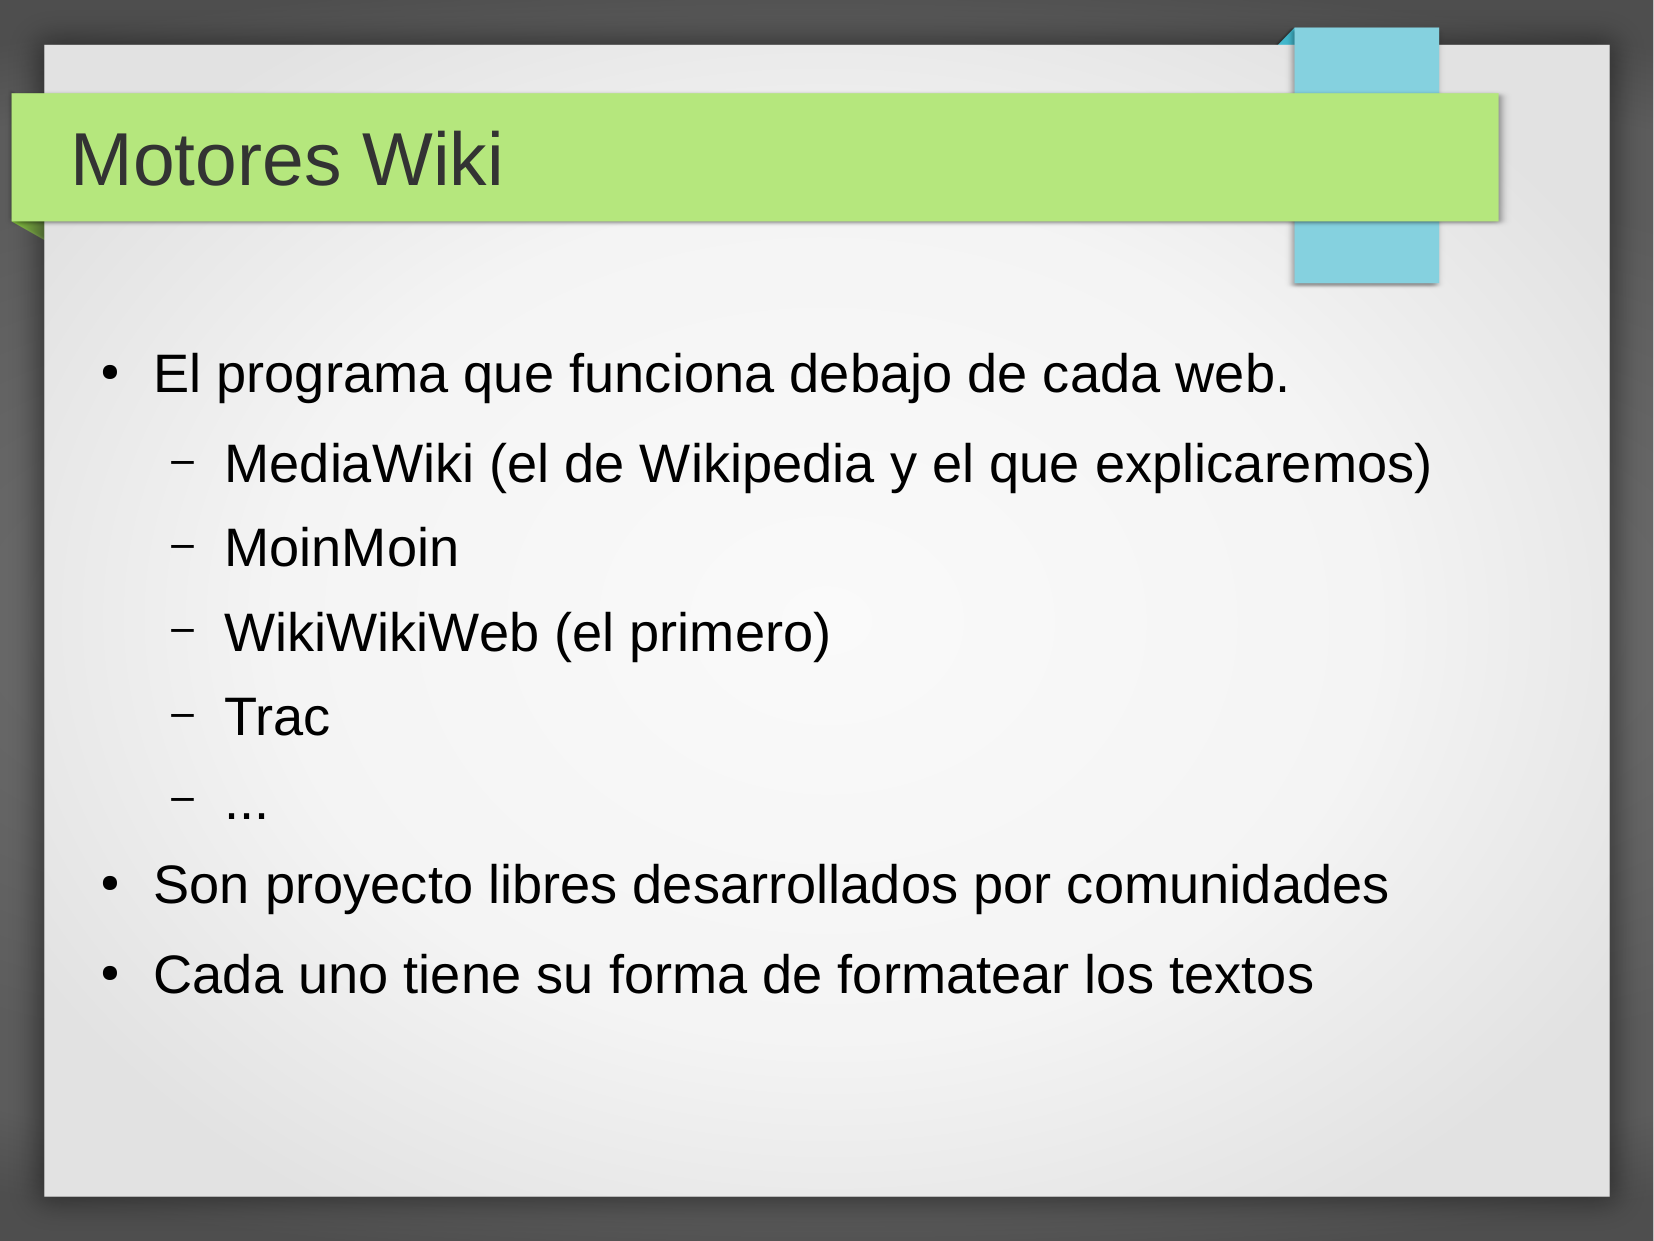

# Motores Wiki
El programa que funciona debajo de cada web.
MediaWiki (el de Wikipedia y el que explicaremos)
MoinMoin
WikiWikiWeb (el primero)
Trac
...
Son proyecto libres desarrollados por comunidades
Cada uno tiene su forma de formatear los textos